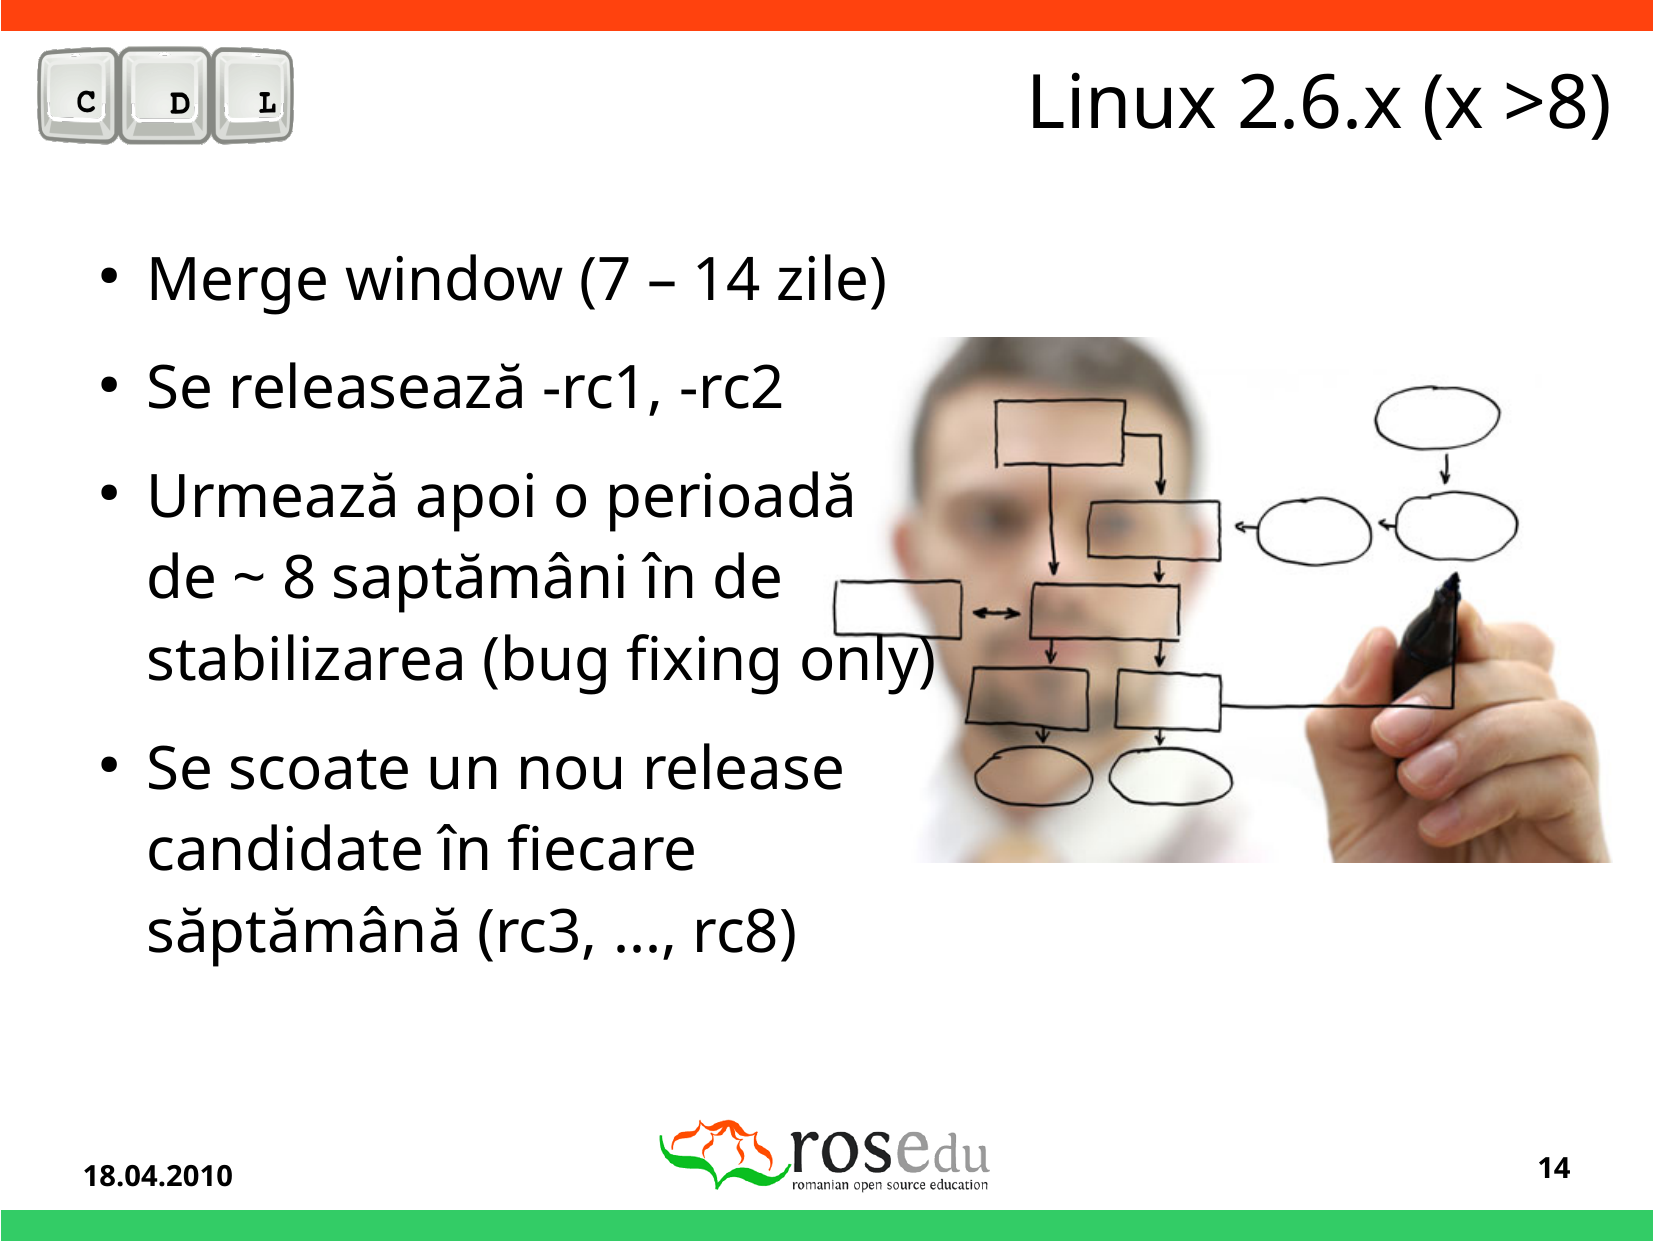

# Linux 2.6.x (x >8)
Merge window (7 – 14 zile)
Se releasează -rc1, -rc2
Urmează apoi o perioadă de ~ 8 saptămâni în de stabilizarea (bug fixing only)
Se scoate un nou release candidate în fiecare săptămână (rc3, ..., rc8)
14
18.04.2010